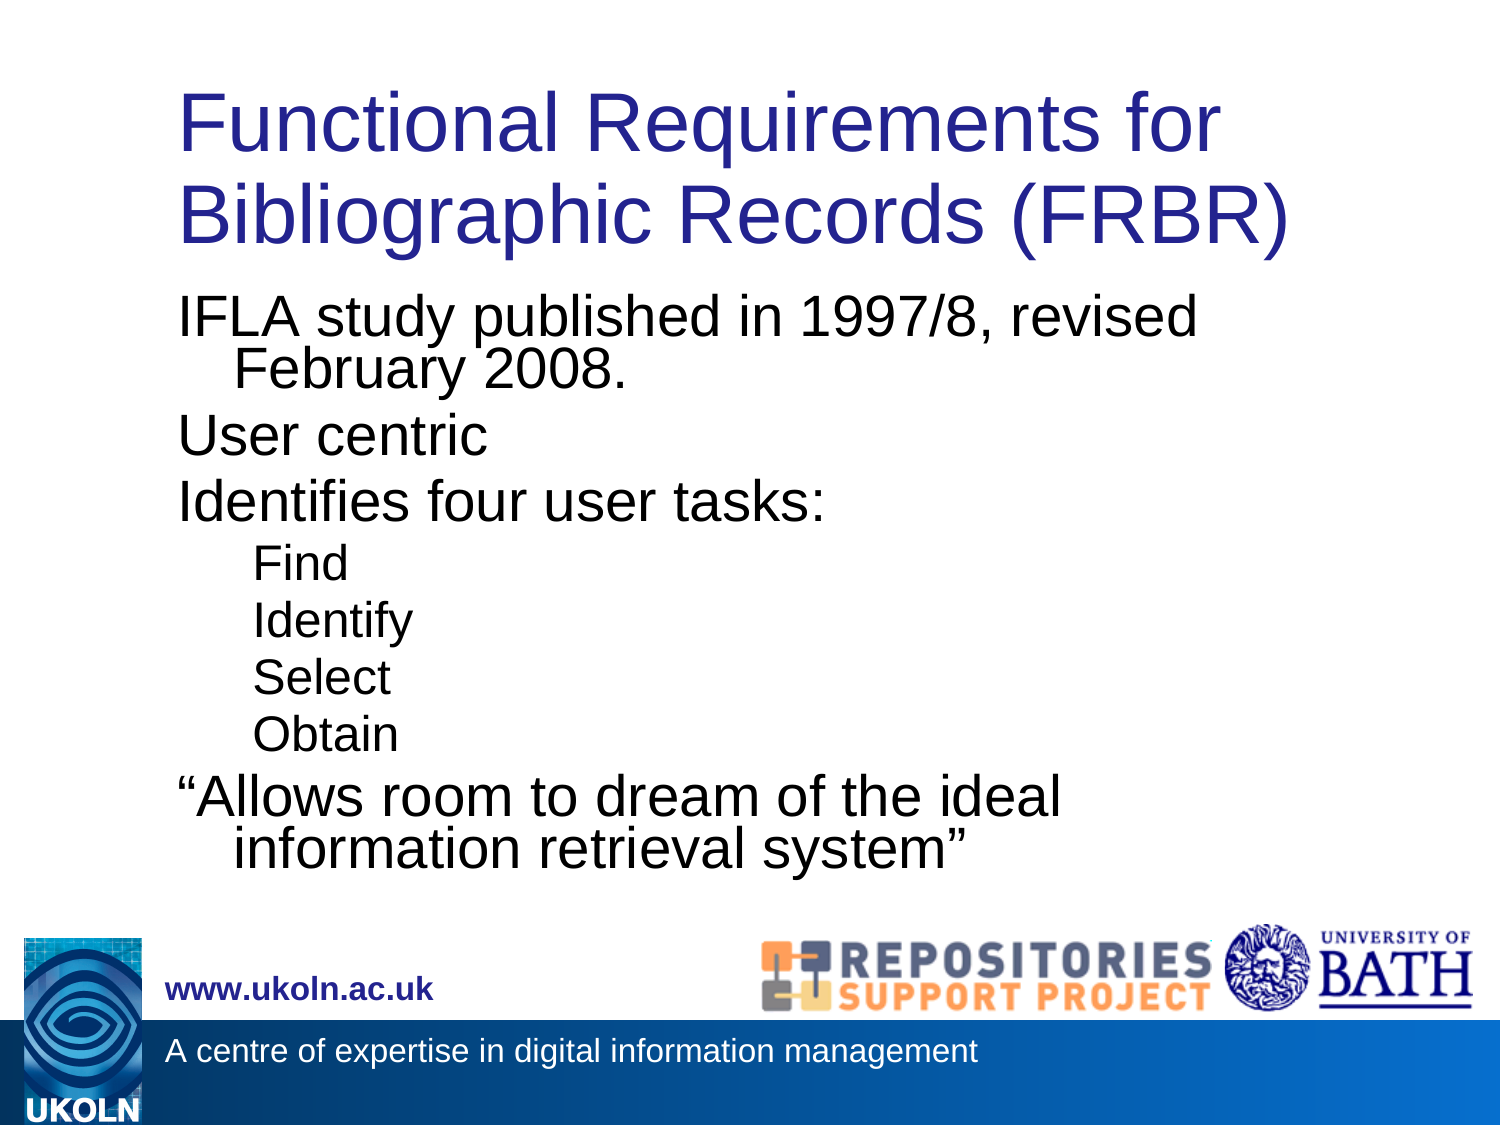

# Functional Requirements for Bibliographic Records (FRBR)
IFLA study published in 1997/8, revised February 2008.
User centric
Identifies four user tasks:
Find
Identify
Select
Obtain
“Allows room to dream of the ideal information retrieval system”